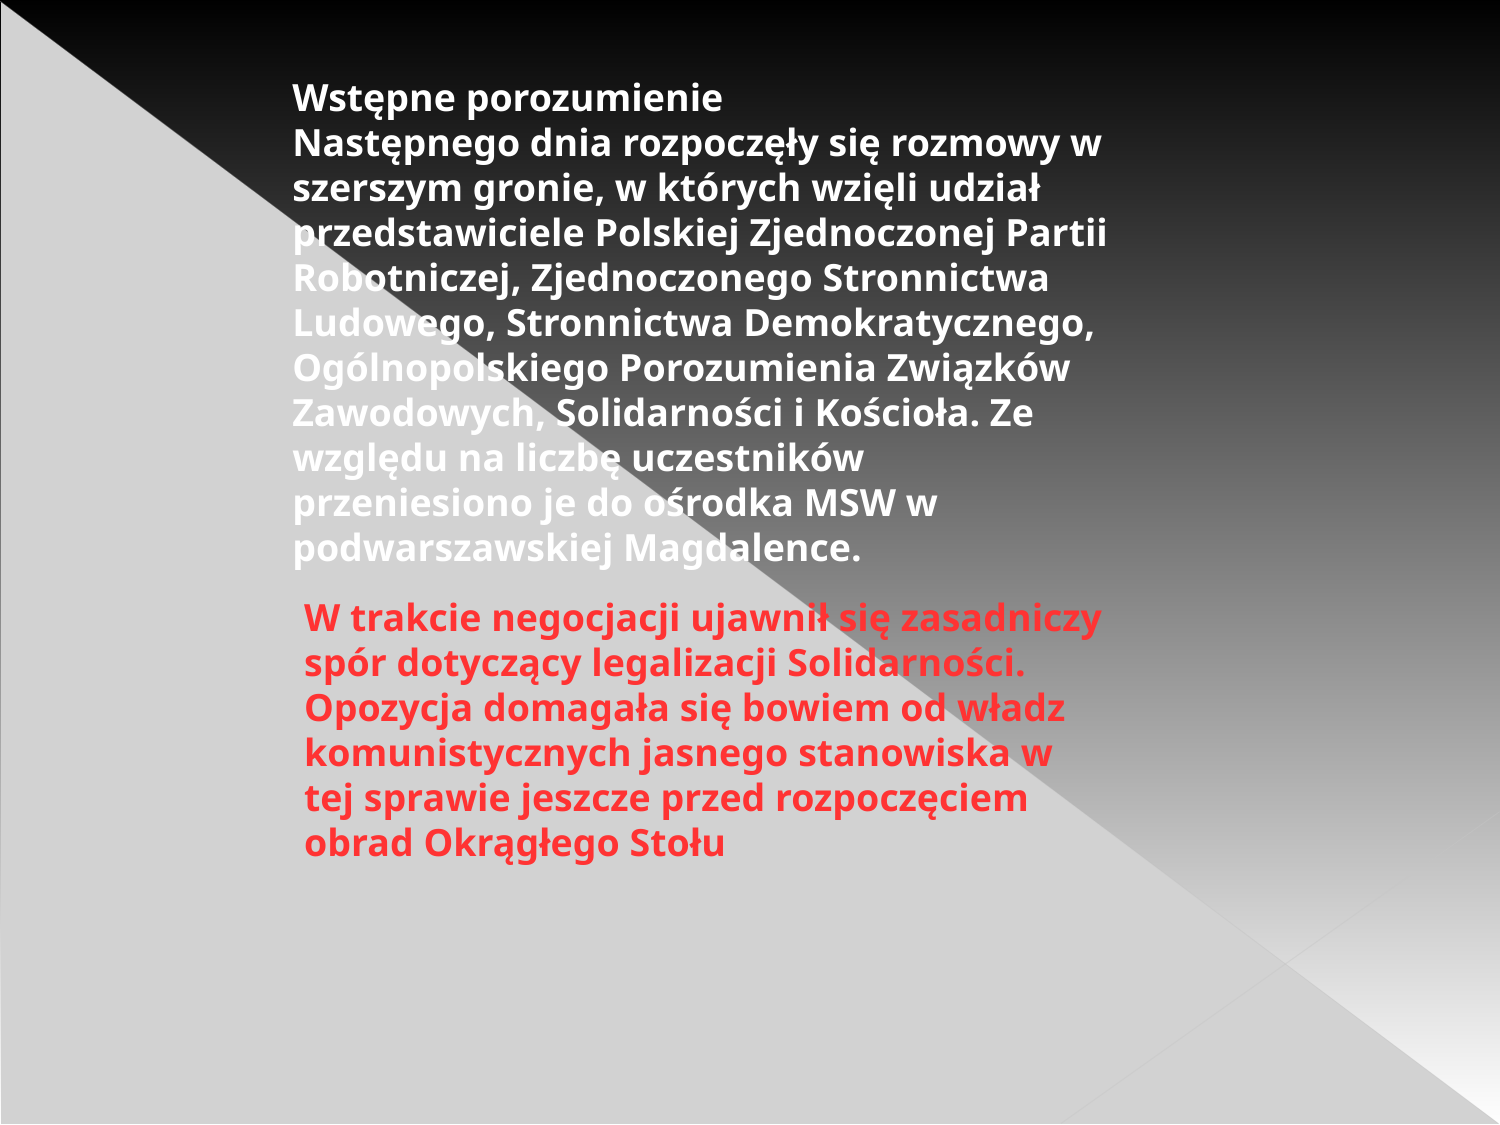

Wstępne porozumienie
Następnego dnia rozpoczęły się rozmowy w szerszym gronie, w których wzięli udział przedstawiciele Polskiej Zjednoczonej Partii Robotniczej, Zjednoczonego Stronnictwa Ludowego, Stronnictwa Demokratycznego, Ogólnopolskiego Porozumienia Związków Zawodowych, Solidarności i Kościoła. Ze względu na liczbę uczestników przeniesiono je do ośrodka MSW w podwarszawskiej Magdalence.
W trakcie negocjacji ujawnił się zasadniczy spór dotyczący legalizacji Solidarności. Opozycja domagała się bowiem od władz komunistycznych jasnego stanowiska w tej sprawie jeszcze przed rozpoczęciem obrad Okrągłego Stołu